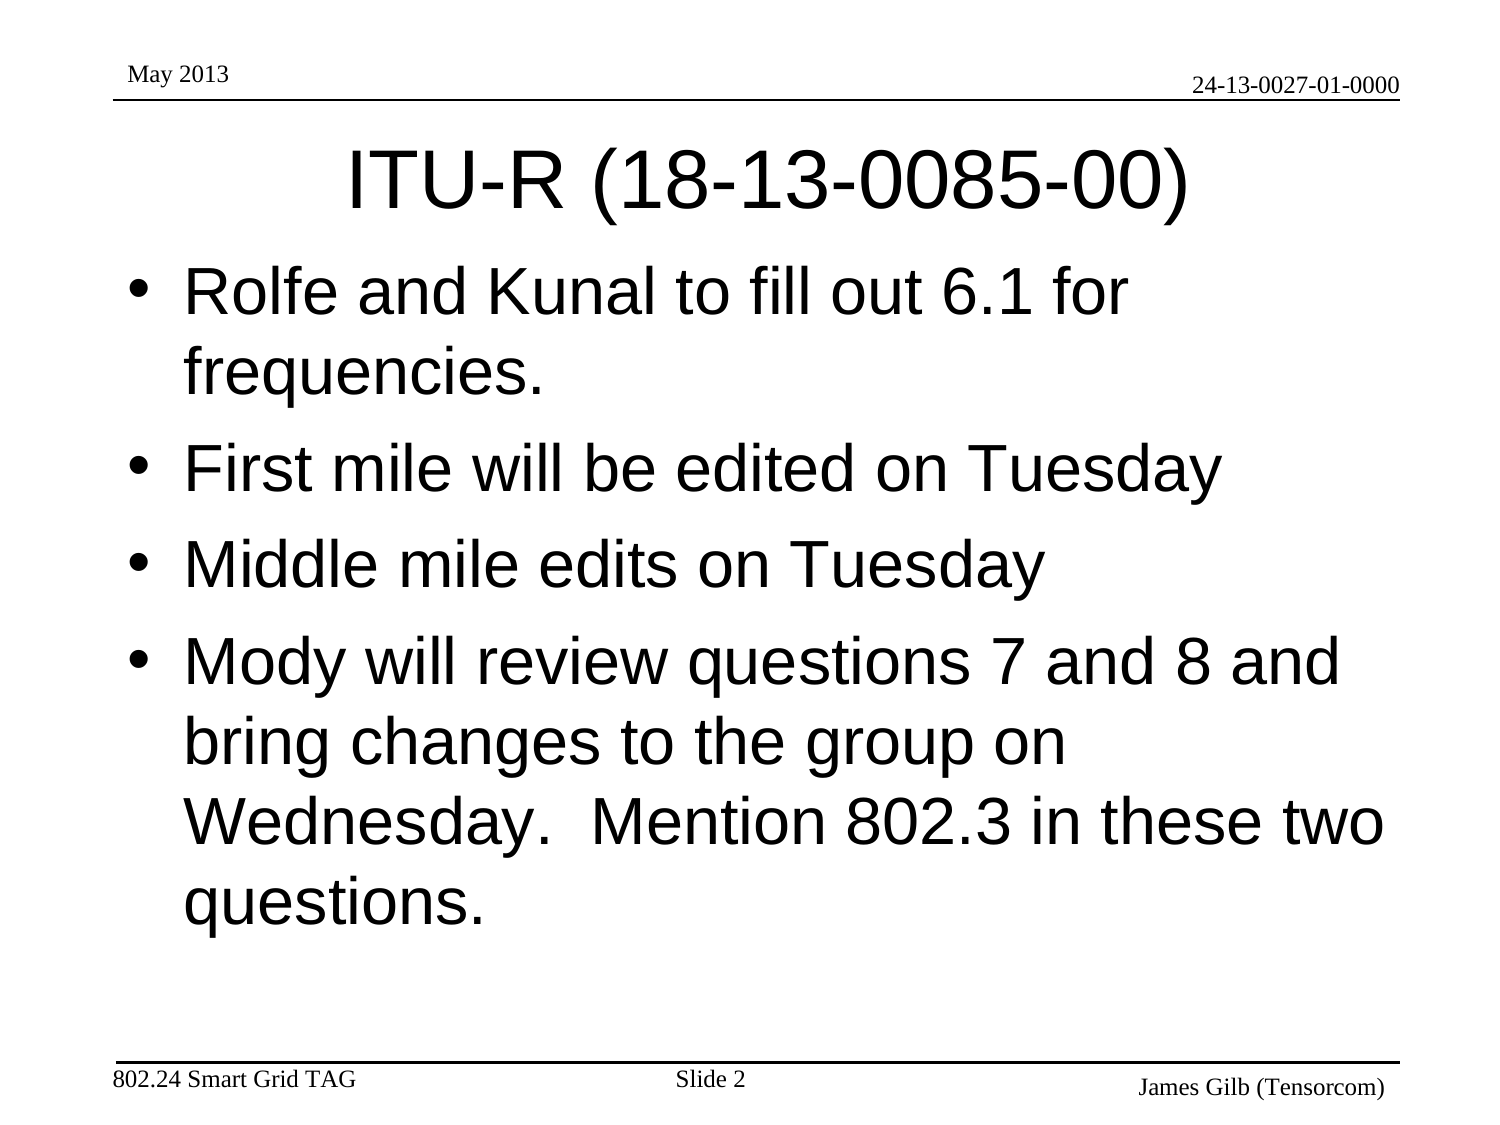

# ITU-R (18-13-0085-00)
Rolfe and Kunal to fill out 6.1 for frequencies.
First mile will be edited on Tuesday
Middle mile edits on Tuesday
Mody will review questions 7 and 8 and bring changes to the group on Wednesday. Mention 802.3 in these two questions.
2